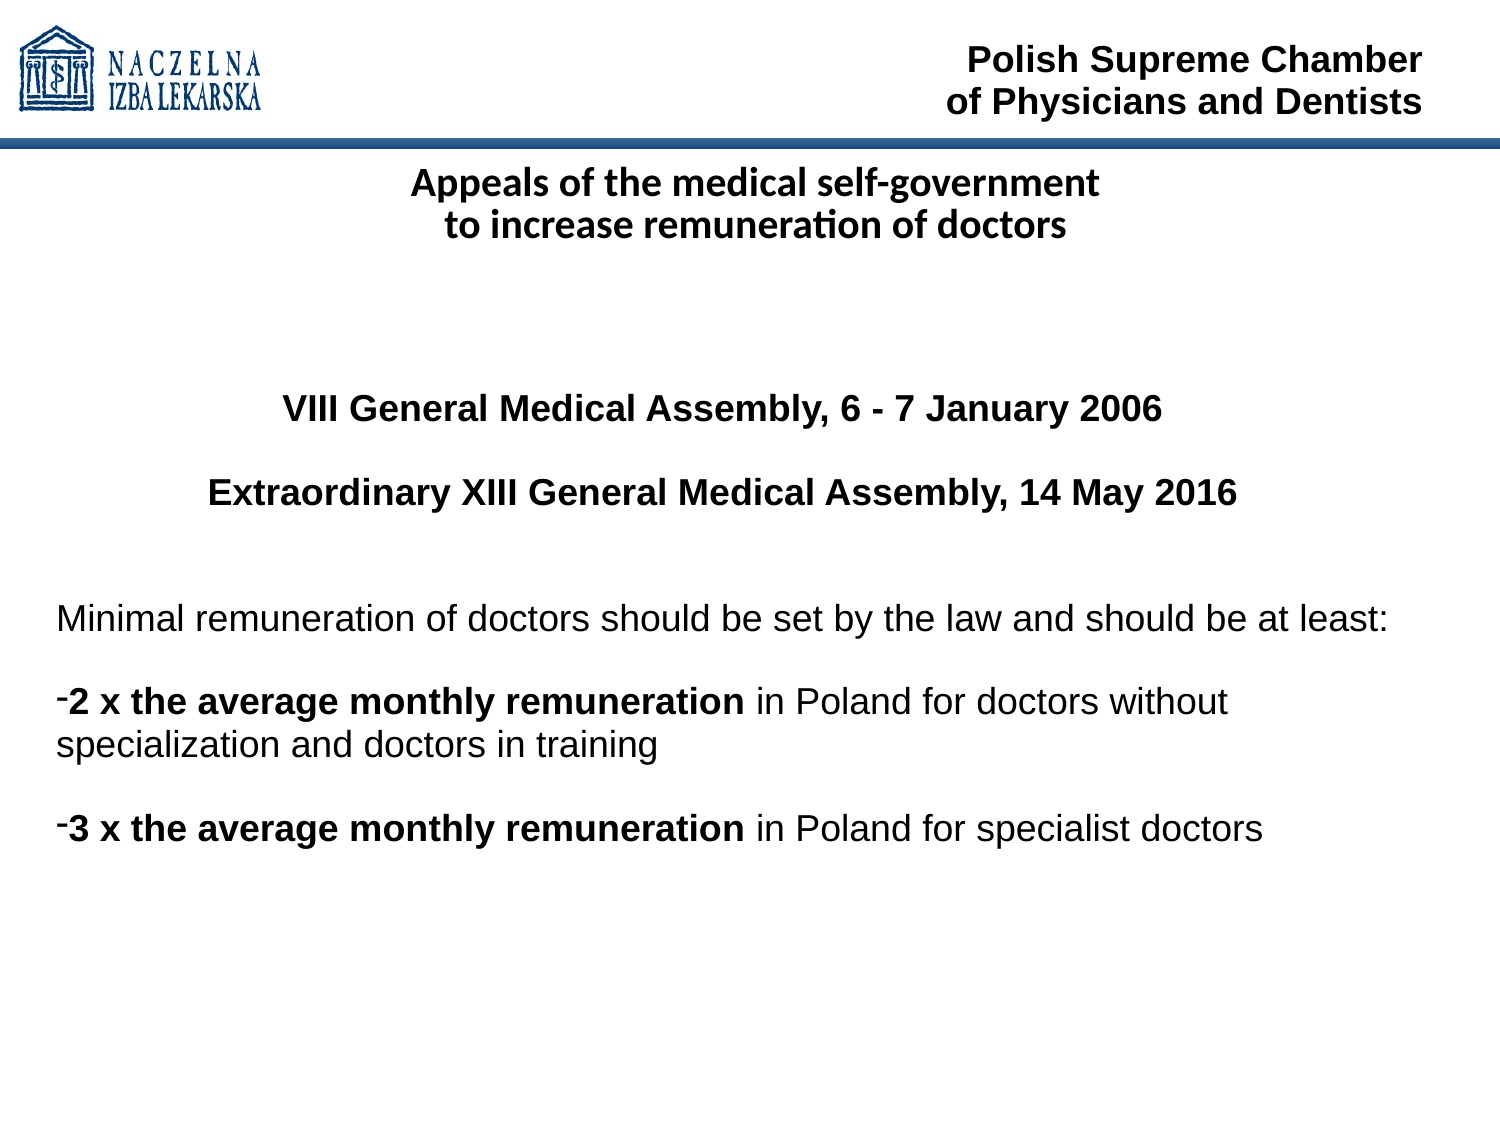

Polish Supreme Chamber
of Physicians and Dentists
Appeals of the medical self-government
to increase remuneration of doctors
VIII General Medical Assembly, 6 - 7 January 2006
Extraordinary XIII General Medical Assembly, 14 May 2016
Minimal remuneration of doctors should be set by the law and should be at least:
2 x the average monthly remuneration in Poland for doctors without specialization and doctors in training
3 x the average monthly remuneration in Poland for specialist doctors